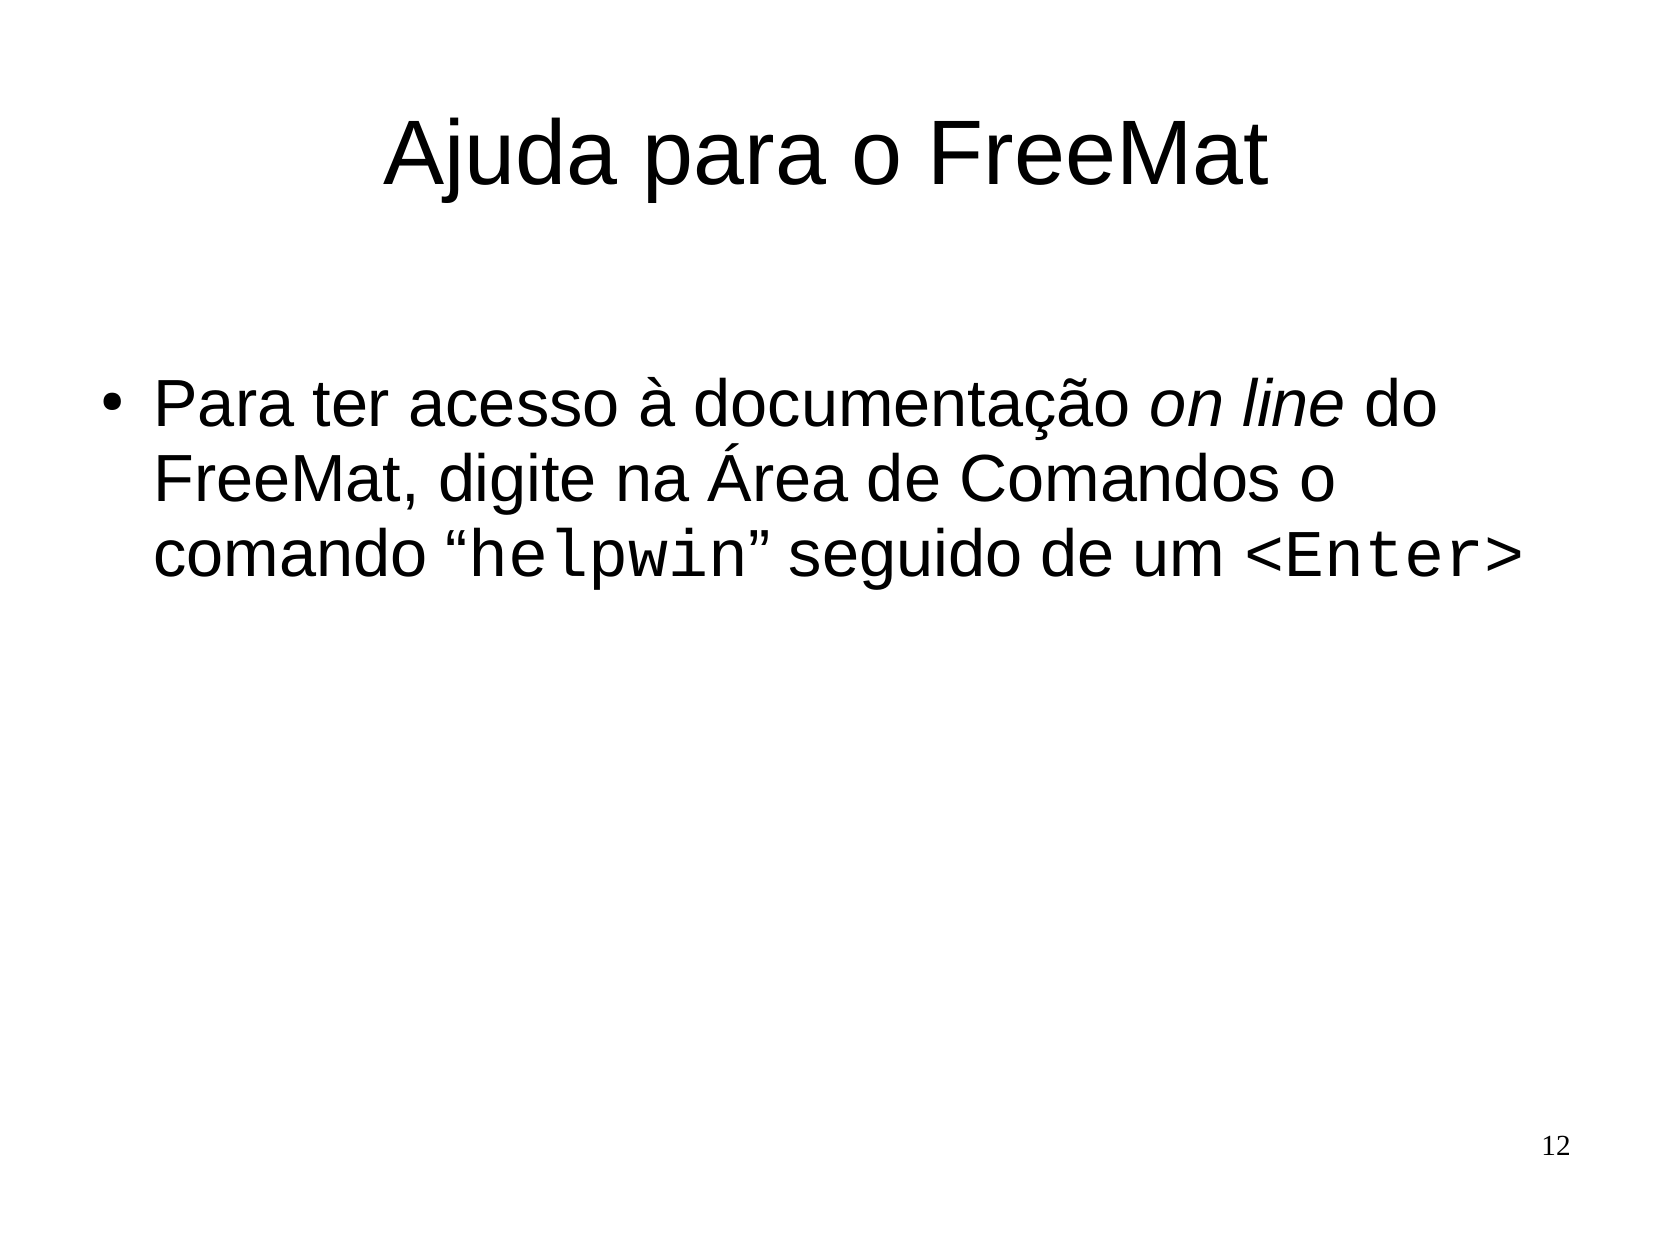

# Ajuda para o FreeMat
Para ter acesso à documentação on line do FreeMat, digite na Área de Comandos o comando “helpwin” seguido de um <Enter>
12